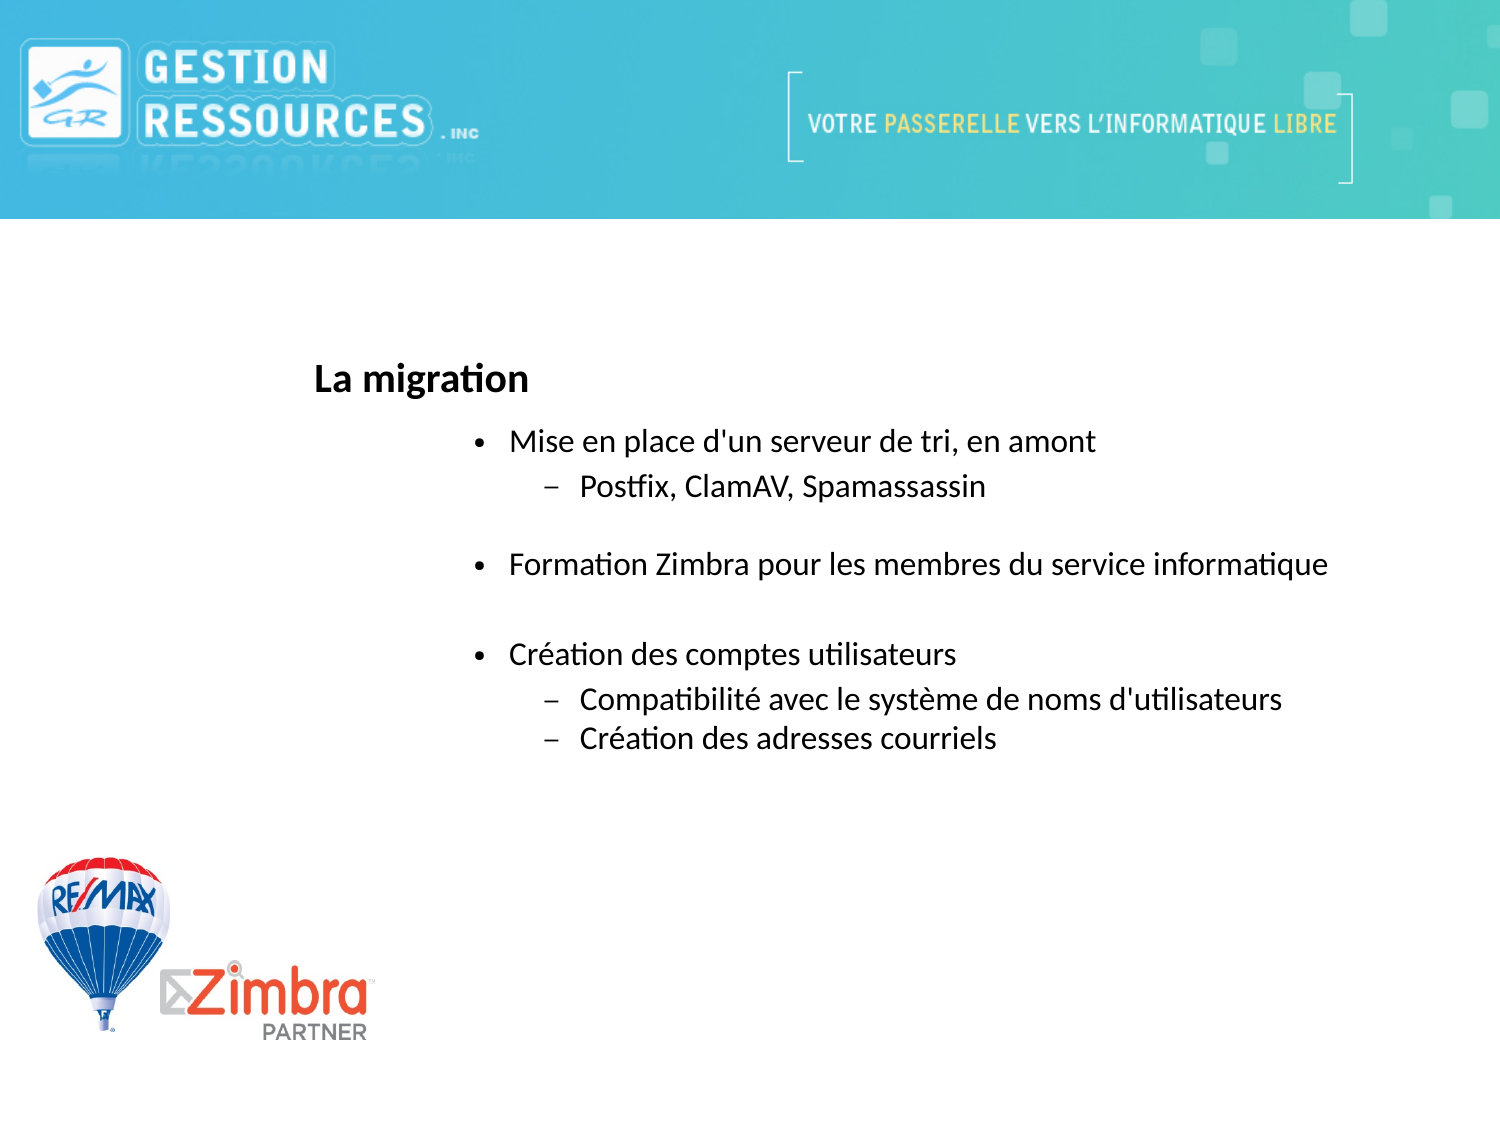

La migration
Mise en place d'un serveur de tri, en amont
Postfix, ClamAV, Spamassassin
Formation Zimbra pour les membres du service informatique
Création des comptes utilisateurs
Compatibilité avec le système de noms d'utilisateurs
Création des adresses courriels